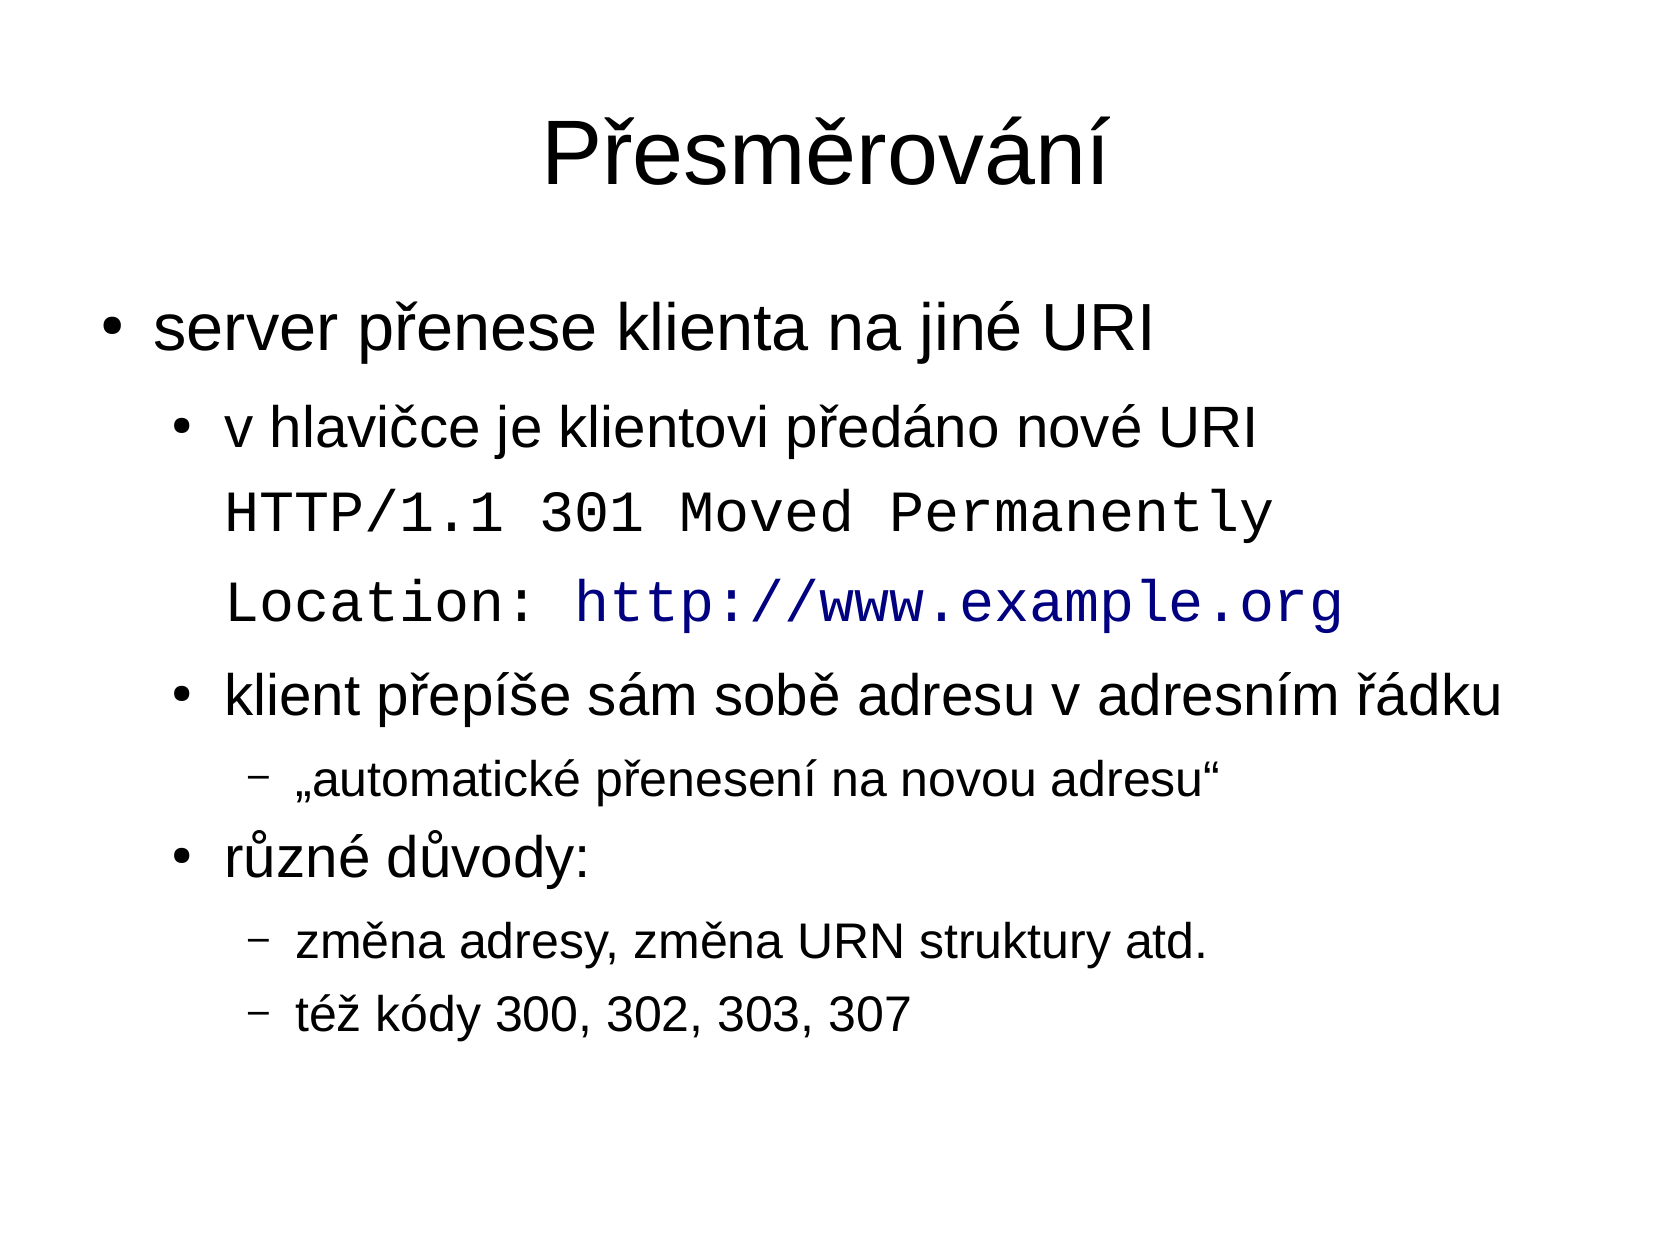

# Přesměrování
server přenese klienta na jiné URI
v hlavičce je klientovi předáno nové URI
HTTP/1.1 301 Moved Permanently
Location: http://www.example.org
klient přepíše sám sobě adresu v adresním řádku
„automatické přenesení na novou adresu“
různé důvody:
změna adresy, změna URN struktury atd.
též kódy 300, 302, 303, 307